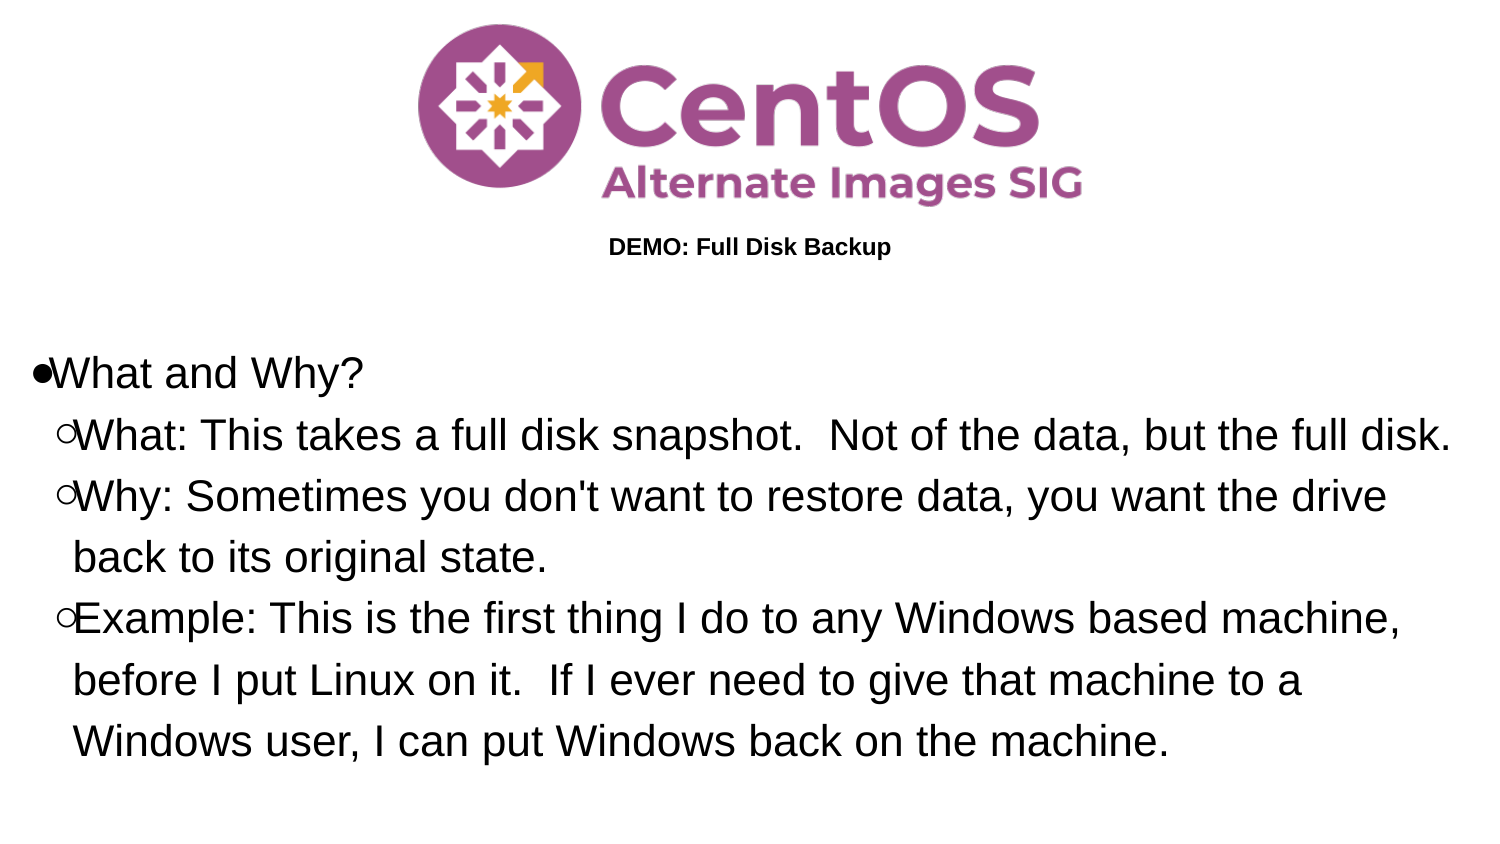

# DEMO: Full Disk Backup
What and Why?
What: This takes a full disk snapshot. Not of the data, but the full disk.
Why: Sometimes you don't want to restore data, you want the drive back to its original state.
Example: This is the first thing I do to any Windows based machine, before I put Linux on it. If I ever need to give that machine to a Windows user, I can put Windows back on the machine.